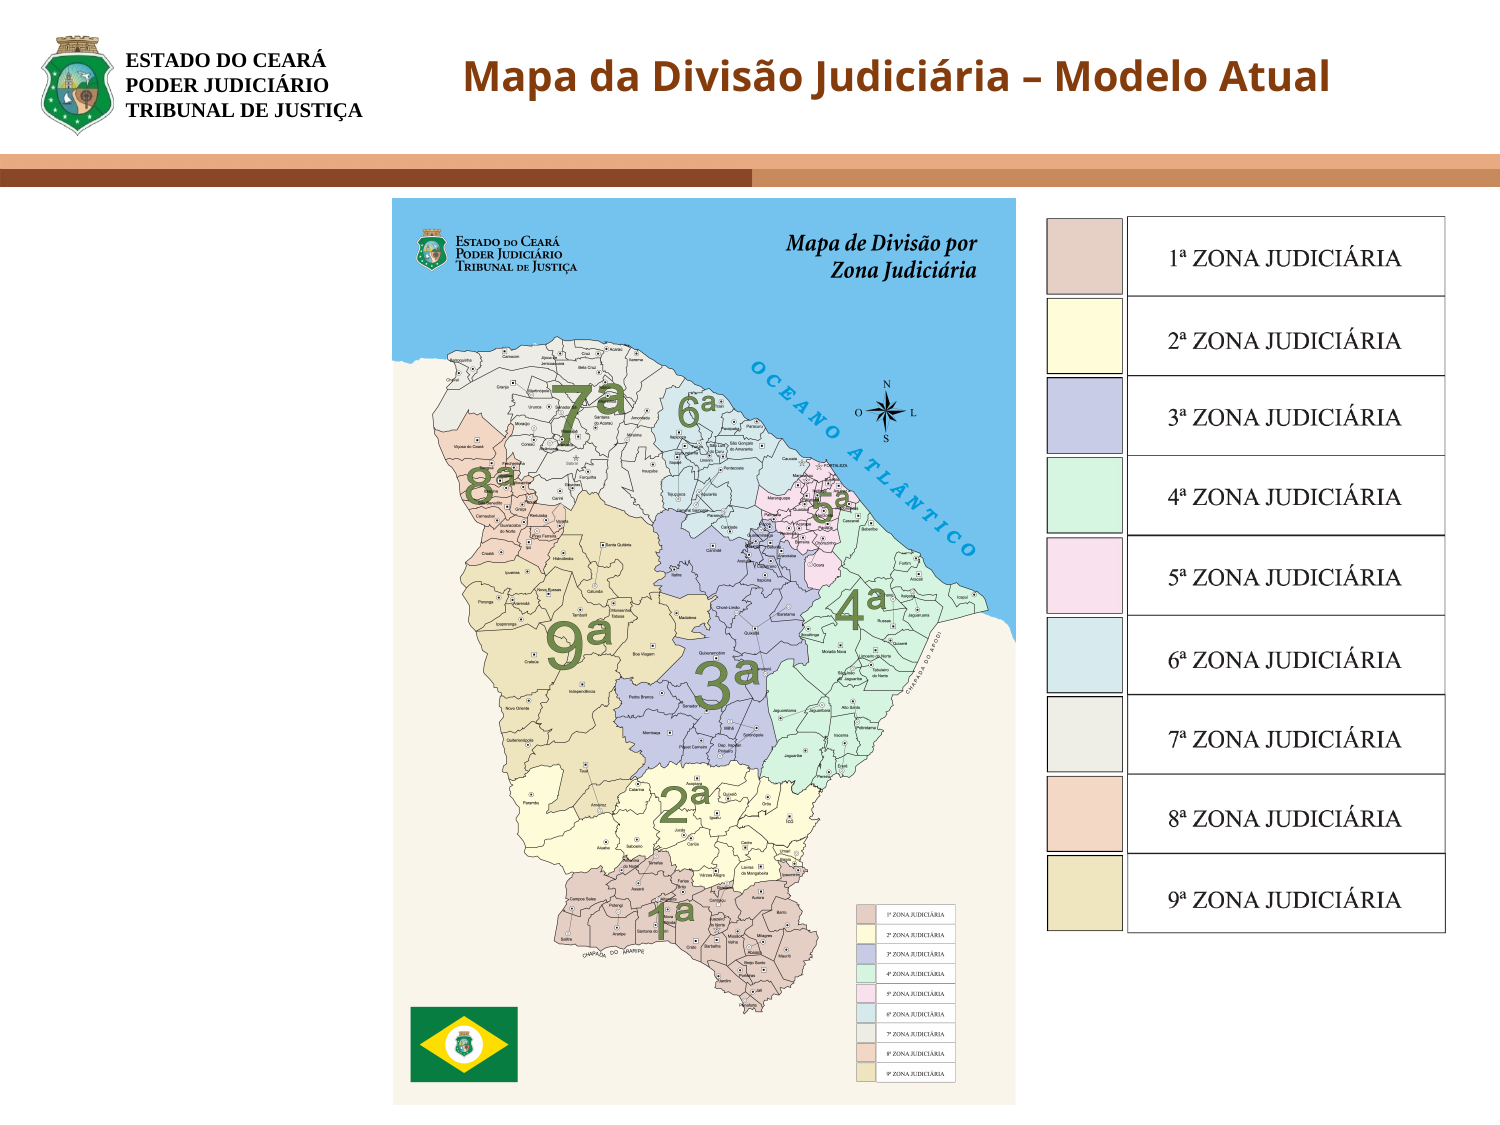

# Mapa da Divisão Judiciária – Modelo Atual